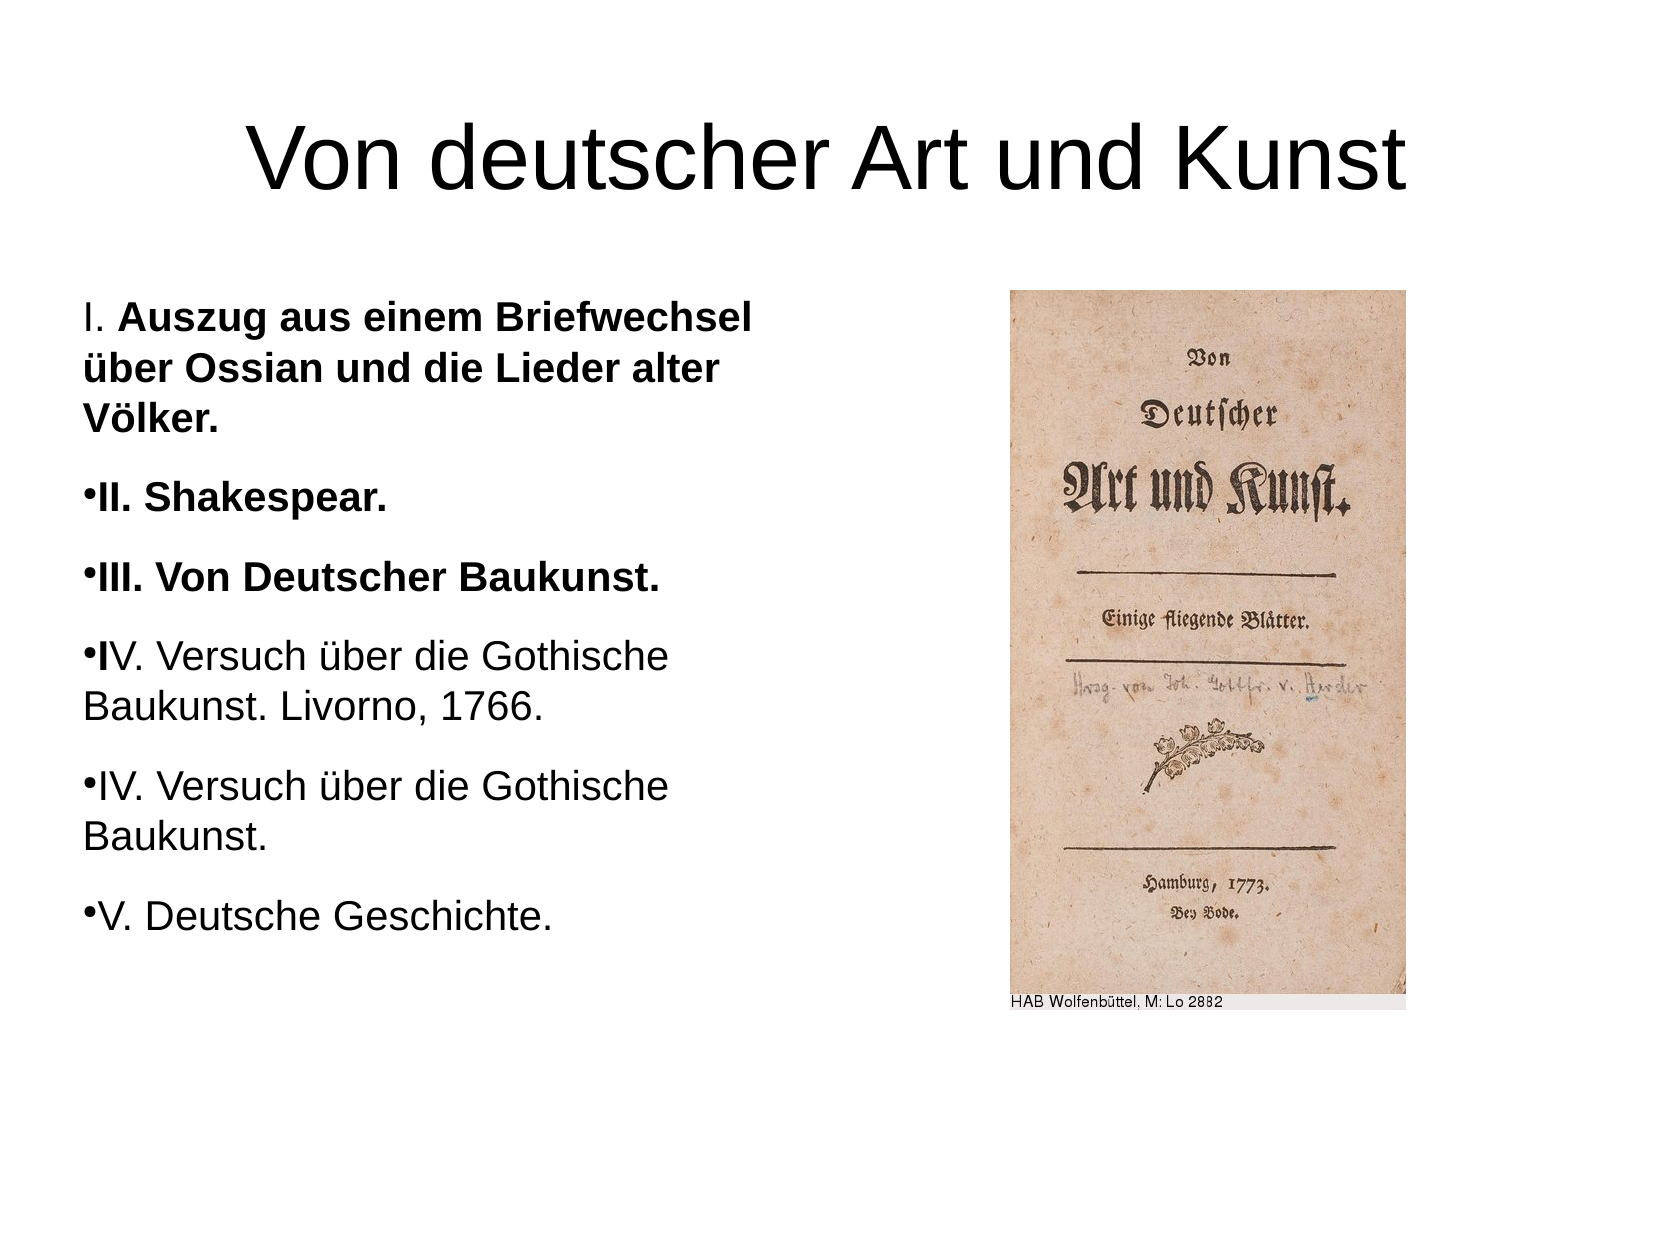

# Von deutscher Art und Kunst
I. Auszug aus einem Briefwechsel über Ossian und die Lieder alter Völker.
II. Shakespear.
III. Von Deutscher Baukunst.
IV. Versuch über die Gothische Baukunst. Livorno, 1766.
IV. Versuch über die Gothische Baukunst.
V. Deutsche Geschichte.